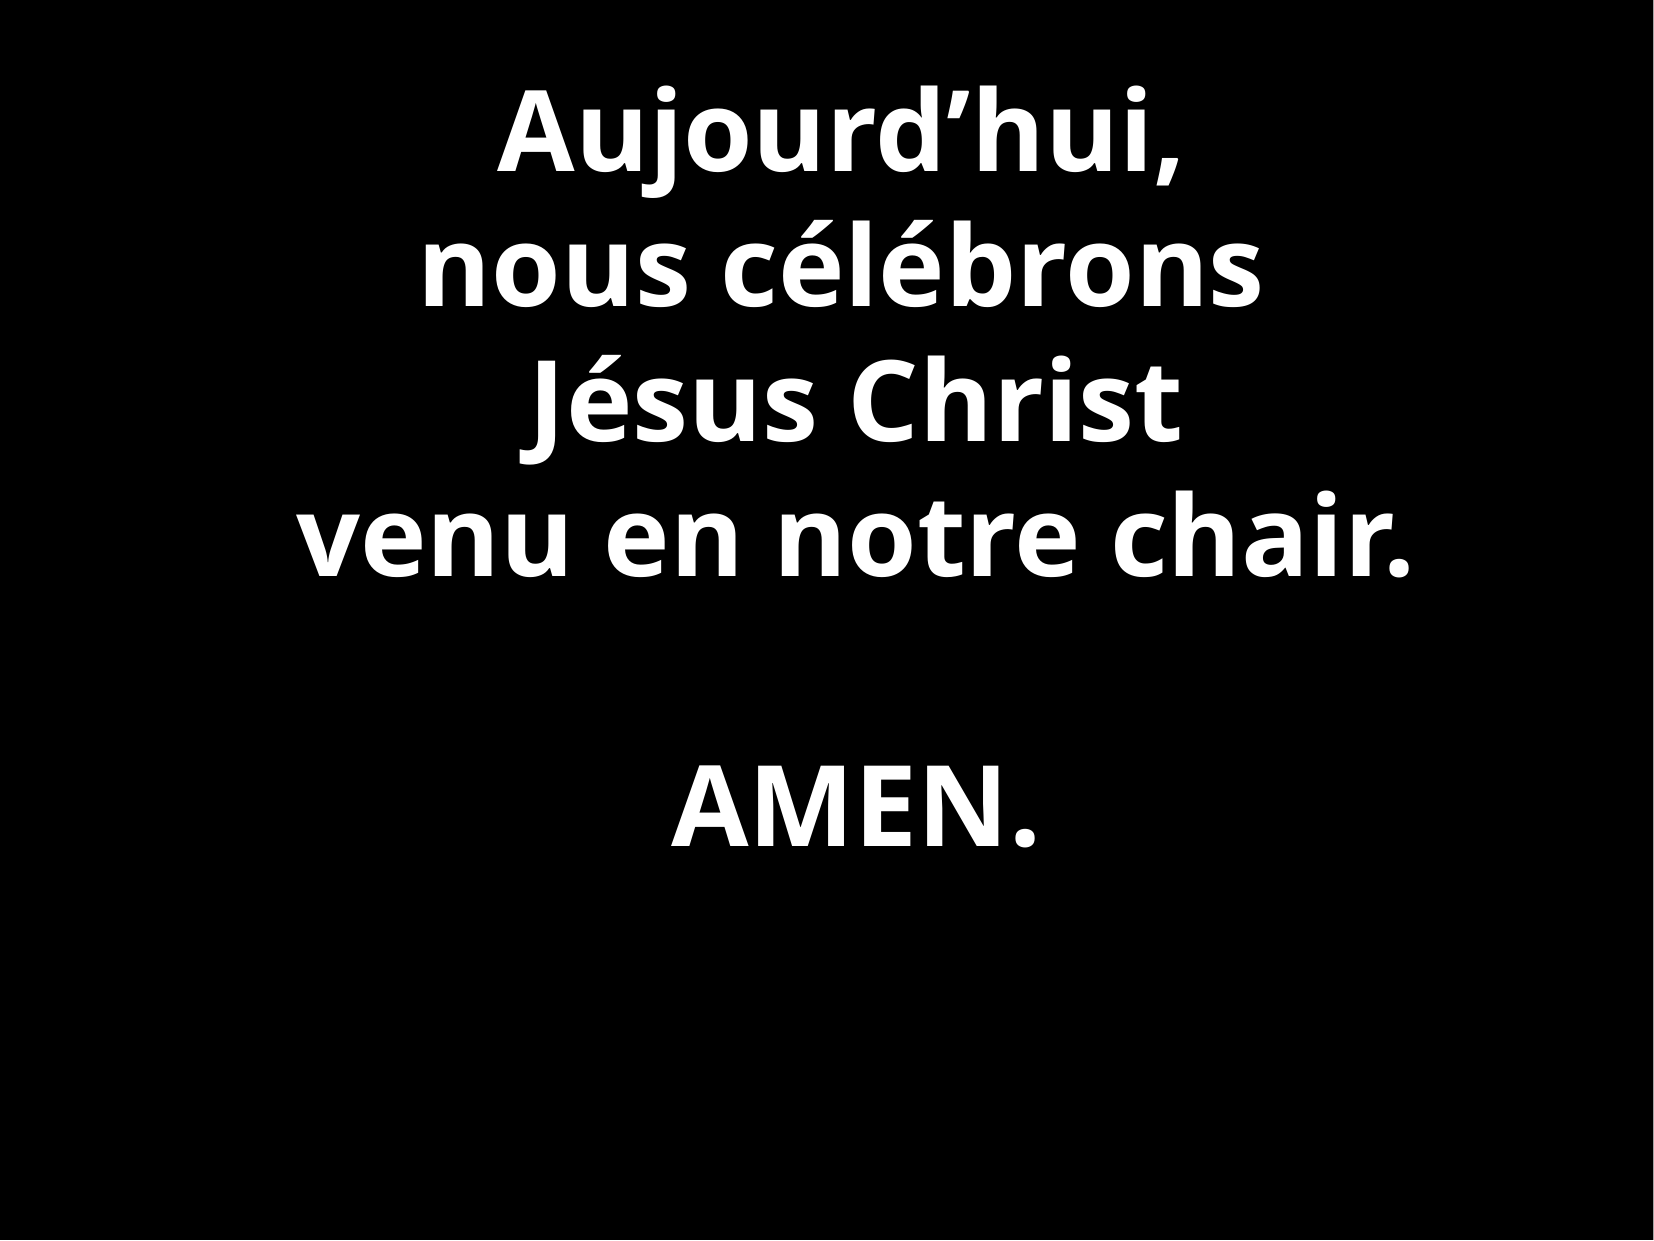

Aujourd’hui,
nous célébrons
Jésus Christ
venu en notre chair.
AMEN.